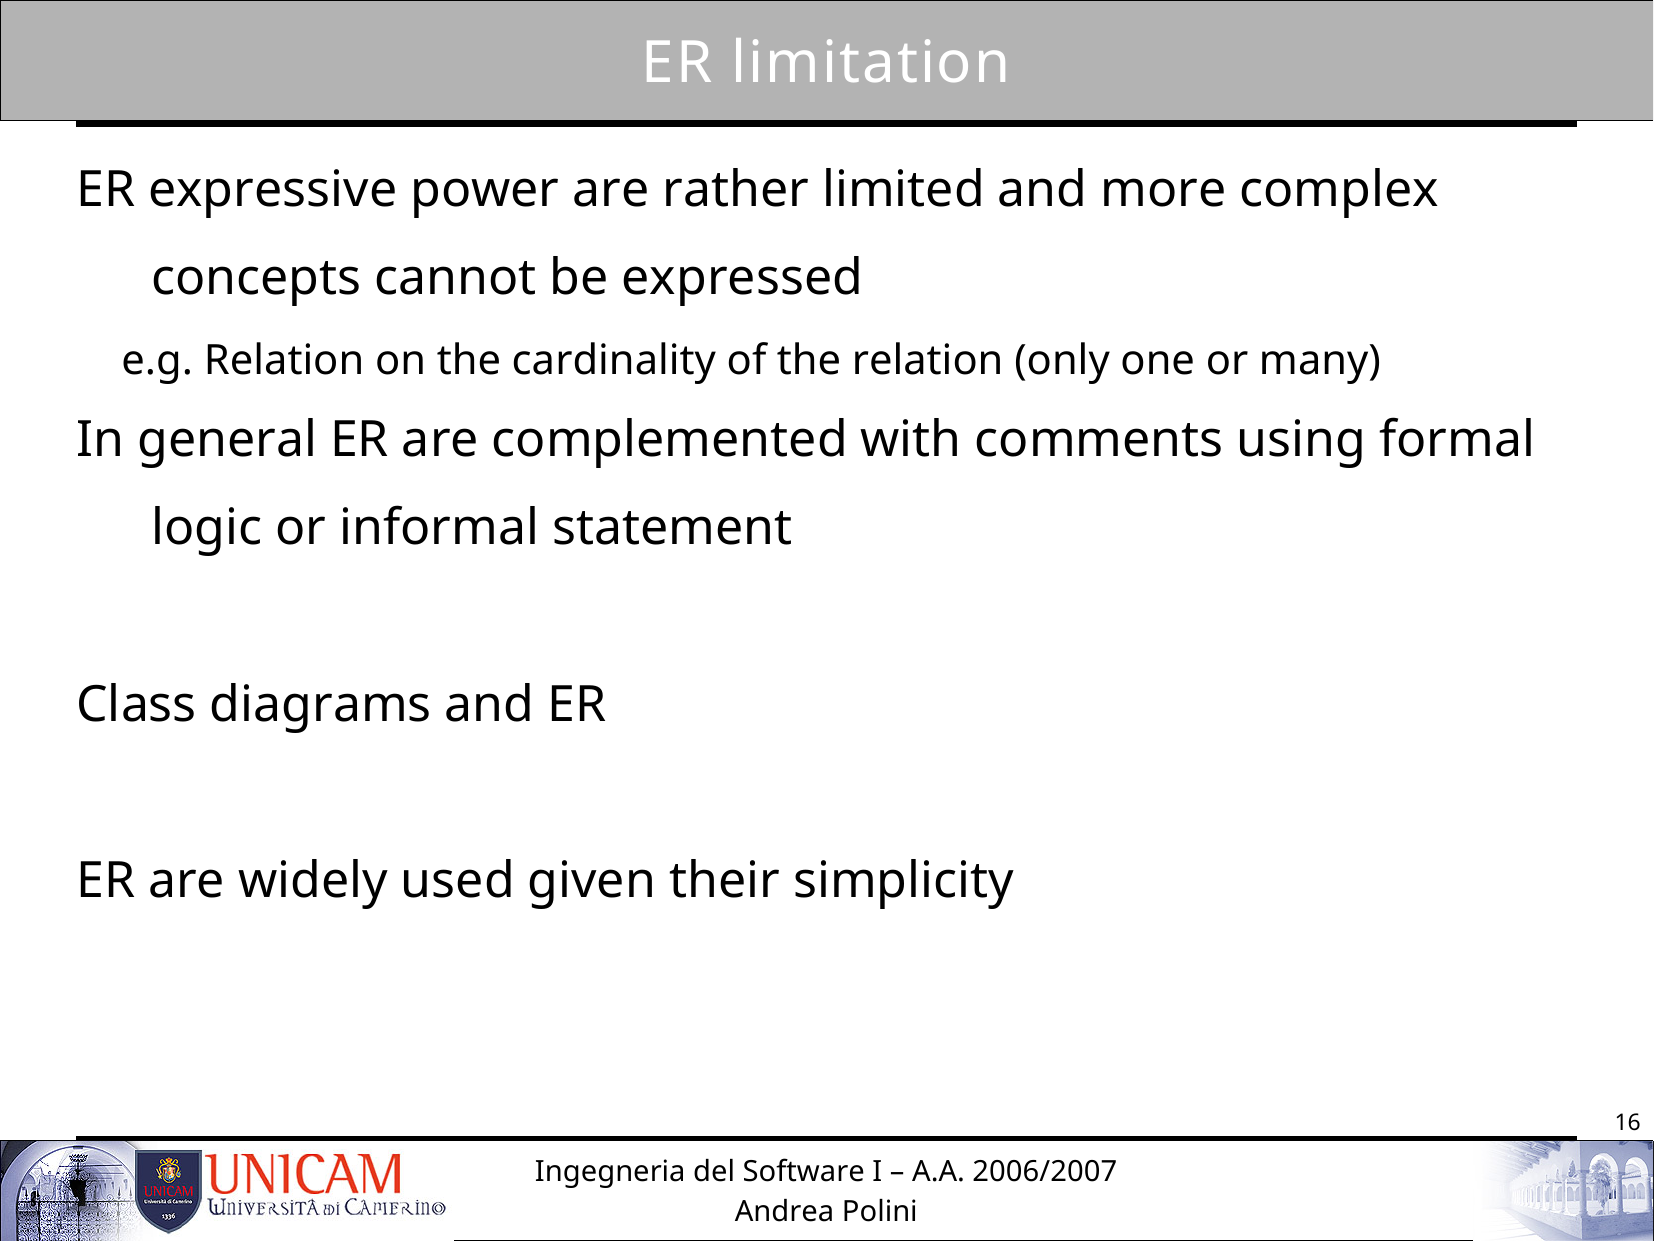

# ER limitation
ER expressive power are rather limited and more complex concepts cannot be expressed
e.g. Relation on the cardinality of the relation (only one or many)
In general ER are complemented with comments using formal logic or informal statement
Class diagrams and ER
ER are widely used given their simplicity
16